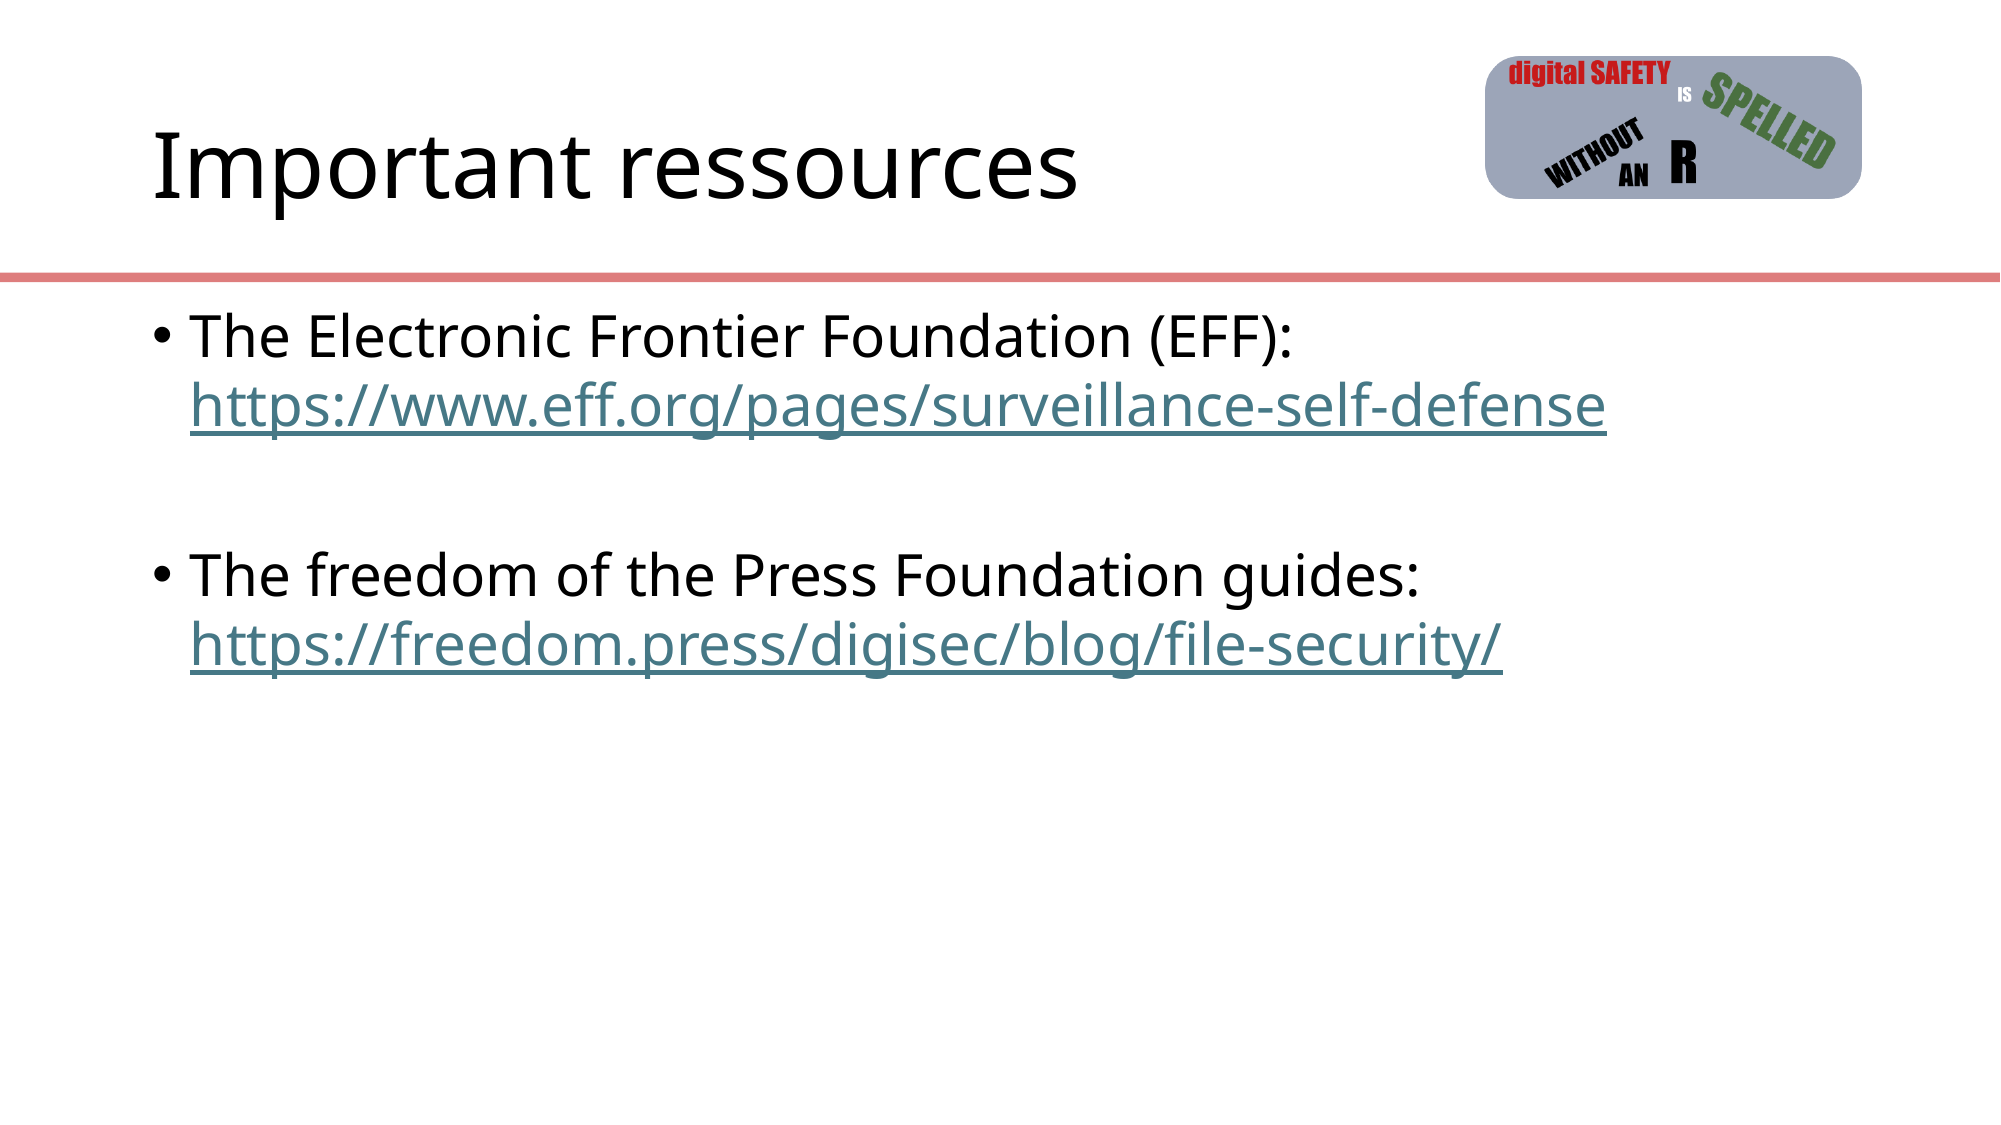

# Important ressources
The Electronic Frontier Foundation (EFF): https://www.eff.org/pages/surveillance-self-defense
The freedom of the Press Foundation guides: https://freedom.press/digisec/blog/file-security/